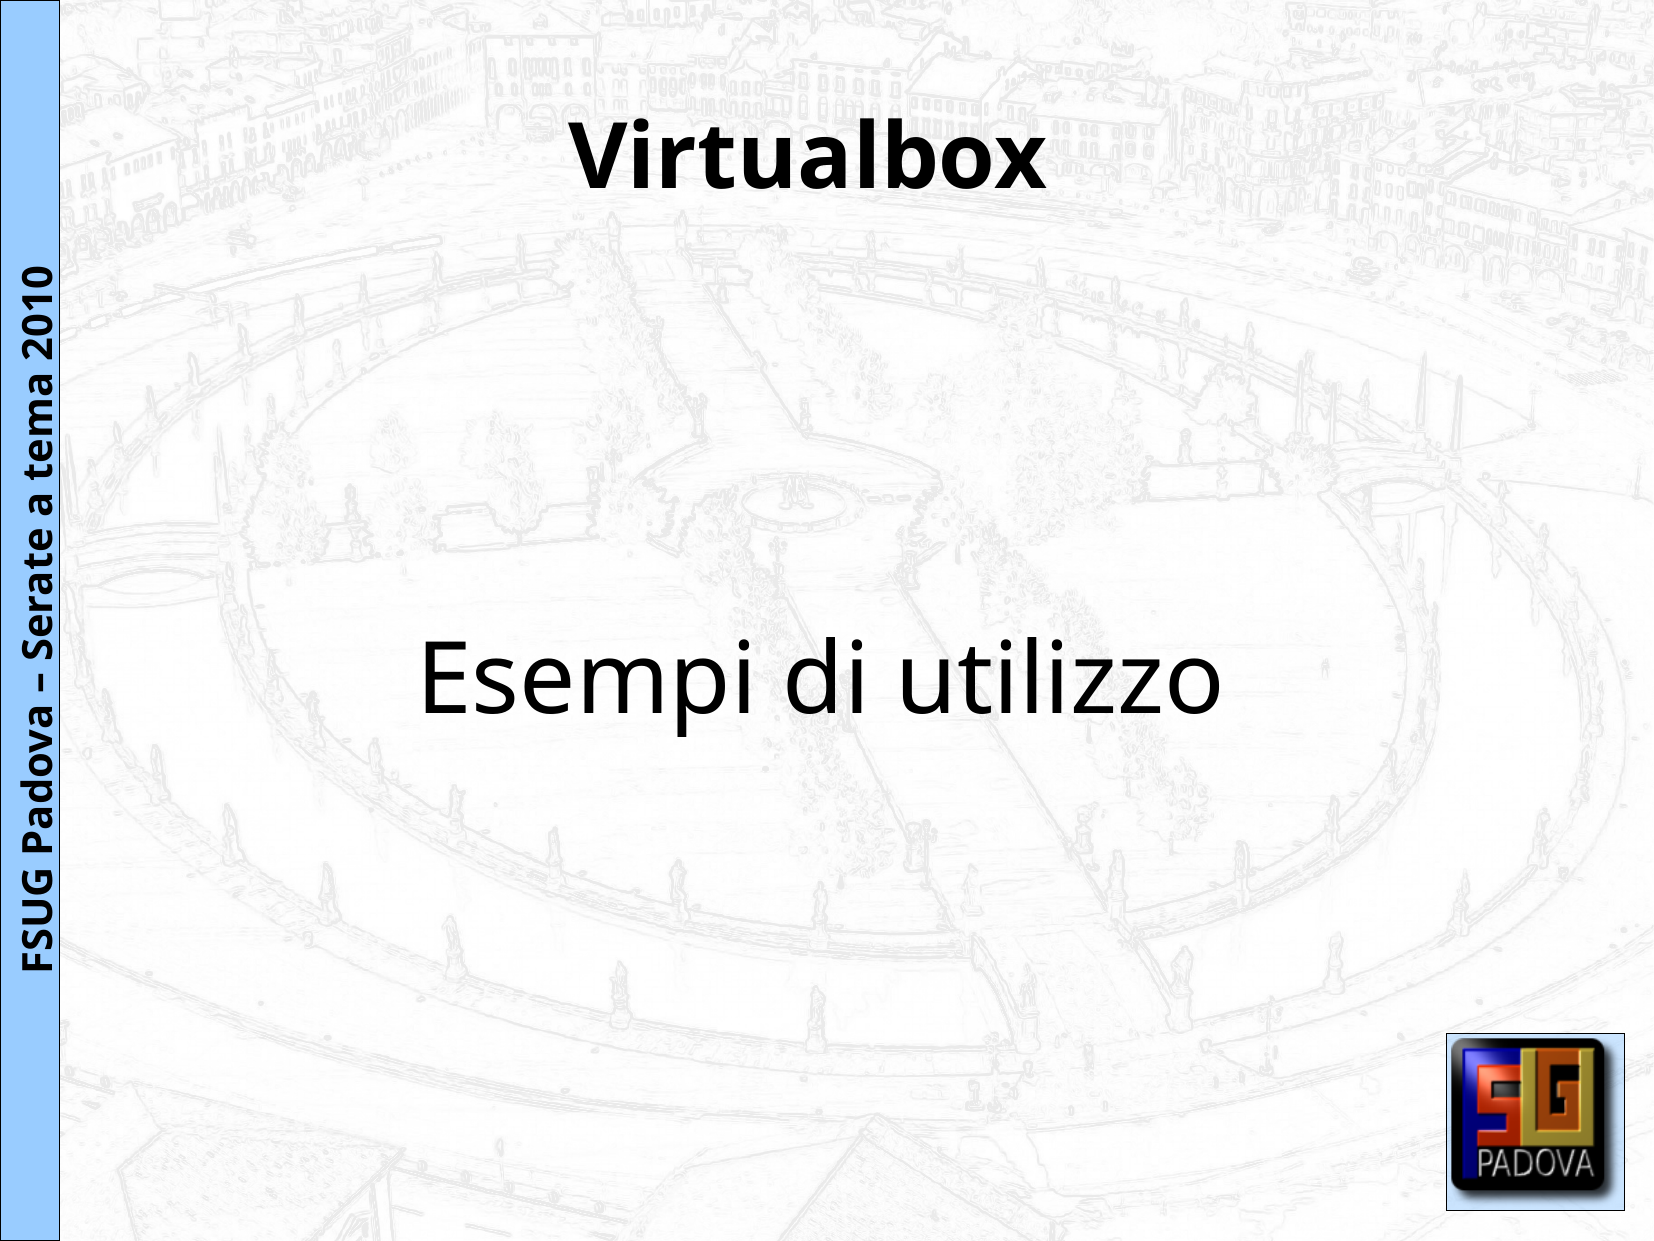

# Virtualbox
FSUG Padova – Serate a tema 2010
FSUG Padova – Serate a tema 2010
Esempi di utilizzo